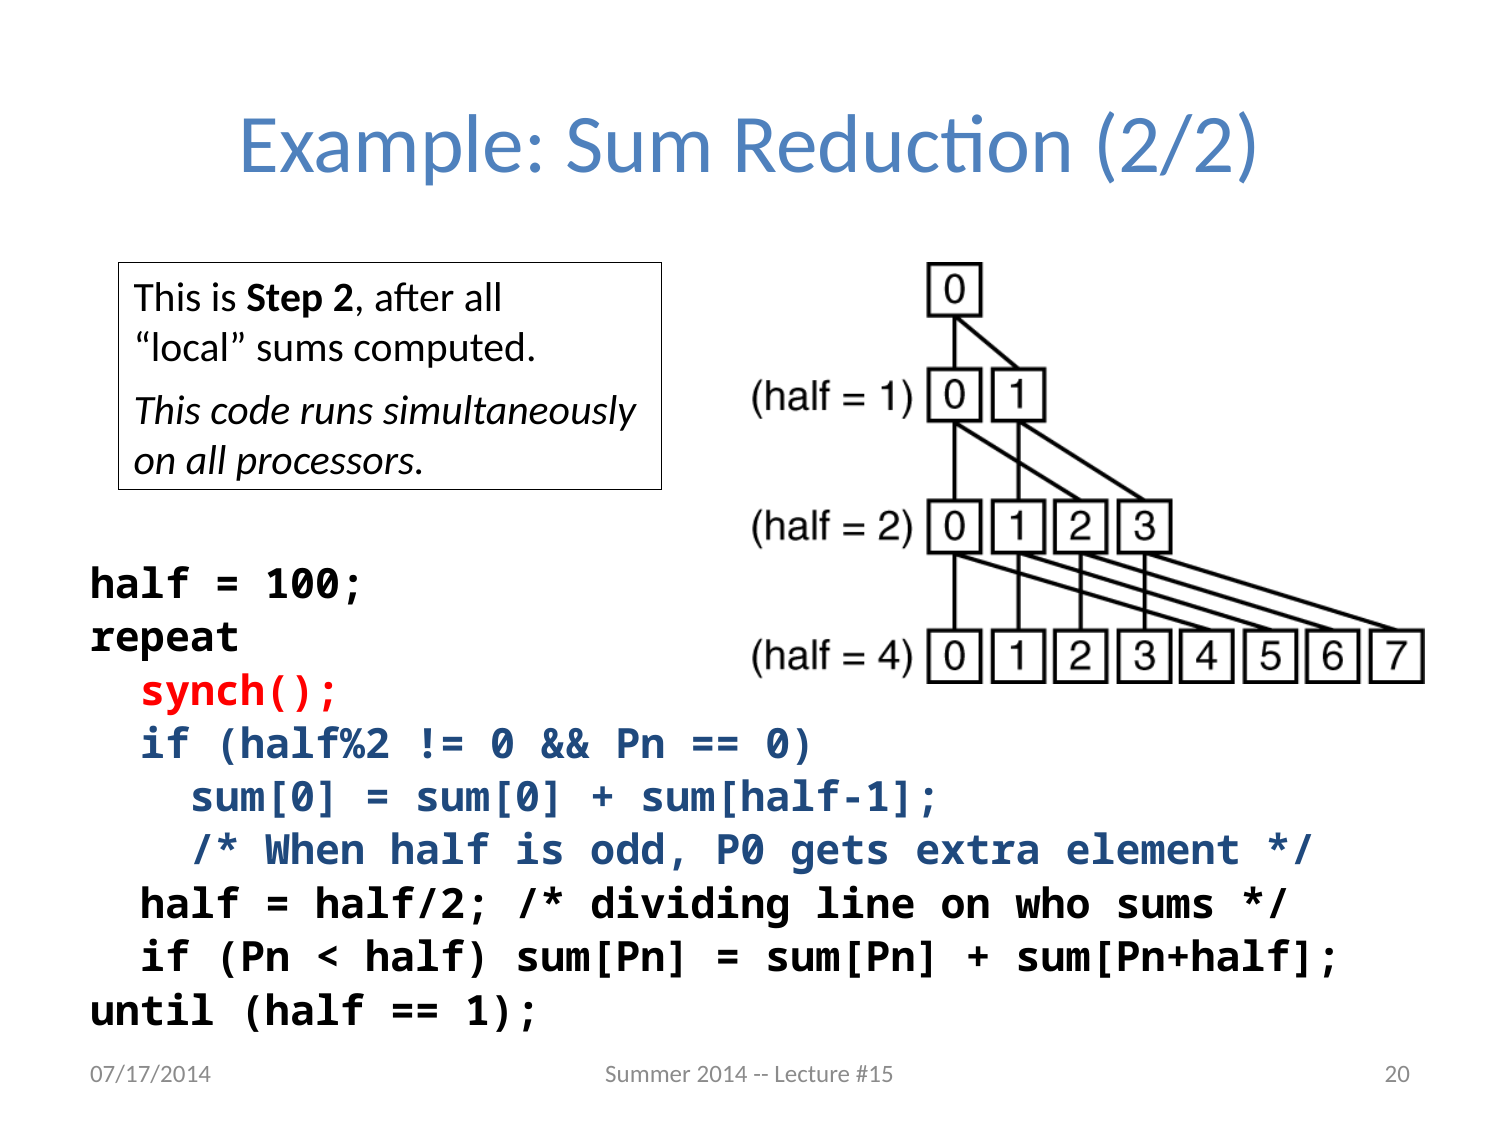

# Example: Sum Reduction (2/2)
This is Step 2, after all
“local” sums computed.
This code runs simultaneously
on all processors.
half = 100;
repeat
 synch();
 if (half%2 != 0 && Pn == 0)
 sum[0] = sum[0] + sum[half-1];
 /* When half is odd, P0 gets extra element */
 half = half/2; /* dividing line on who sums */
 if (Pn < half) sum[Pn] = sum[Pn] + sum[Pn+half];
until (half == 1);
07/17/2014
Summer 2014 -- Lecture #15